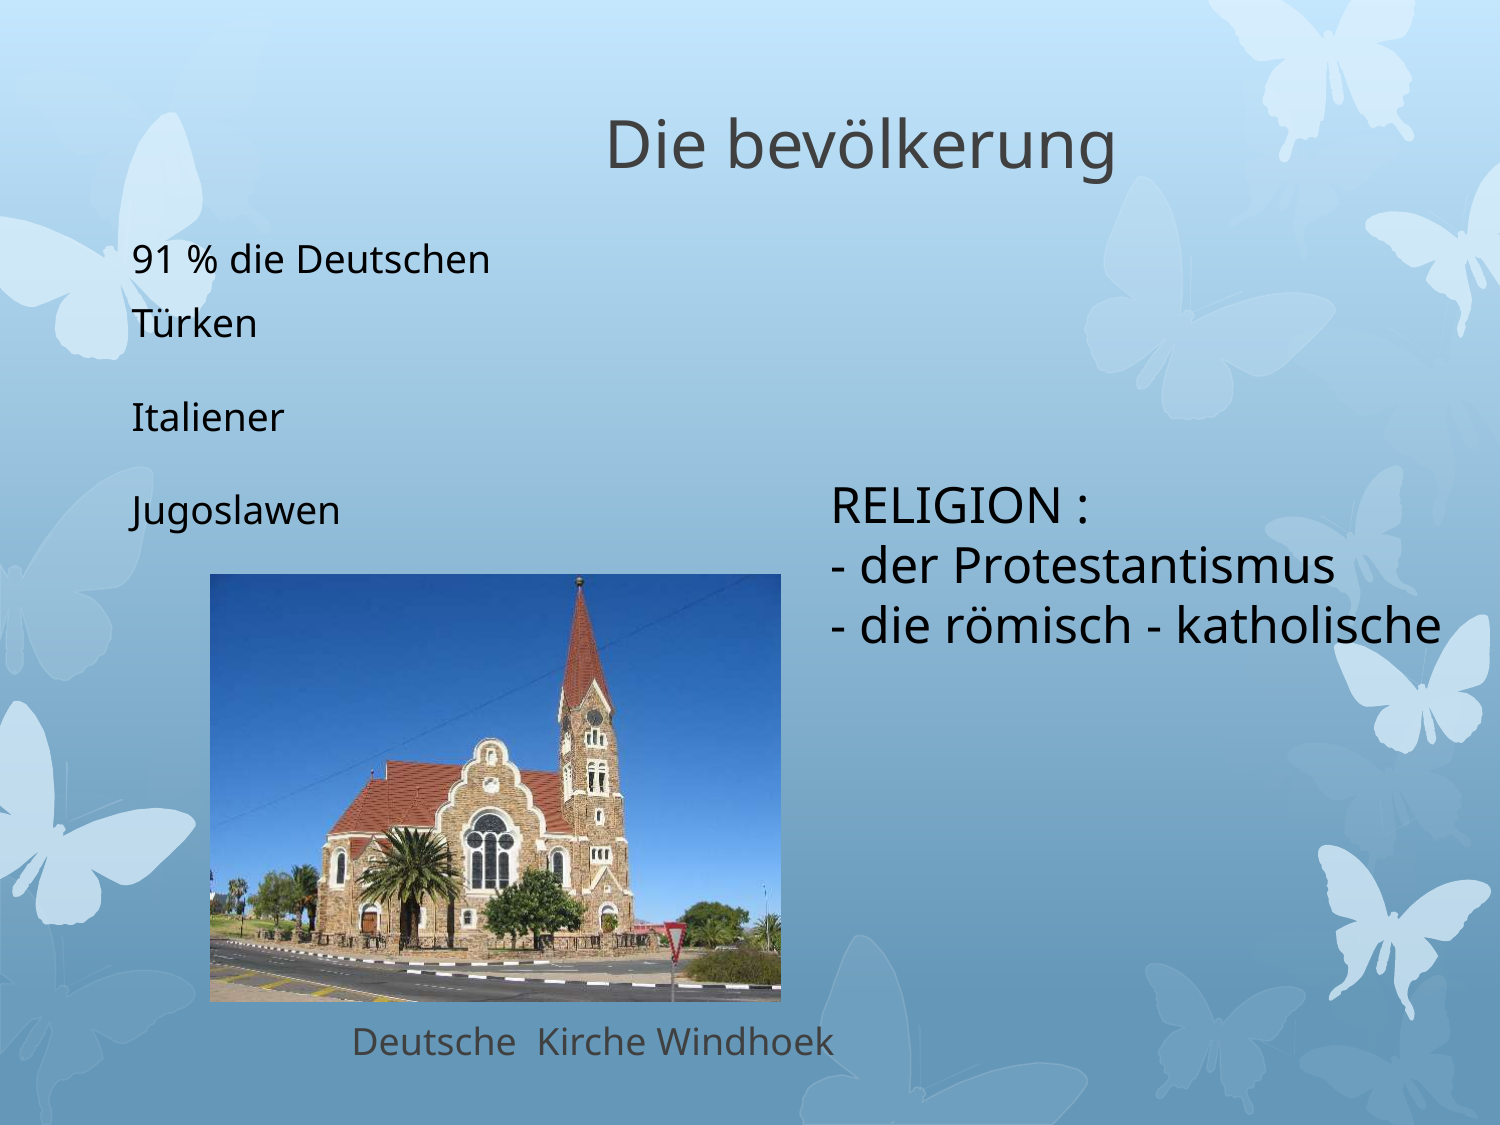

# Die bevölkerung
91 % die Deutschen
Türken
Italiener
Jugoslawen
RELIGION :
- der Protestantismus
- die römisch - katholische
Deutsche Kirche Windhoek